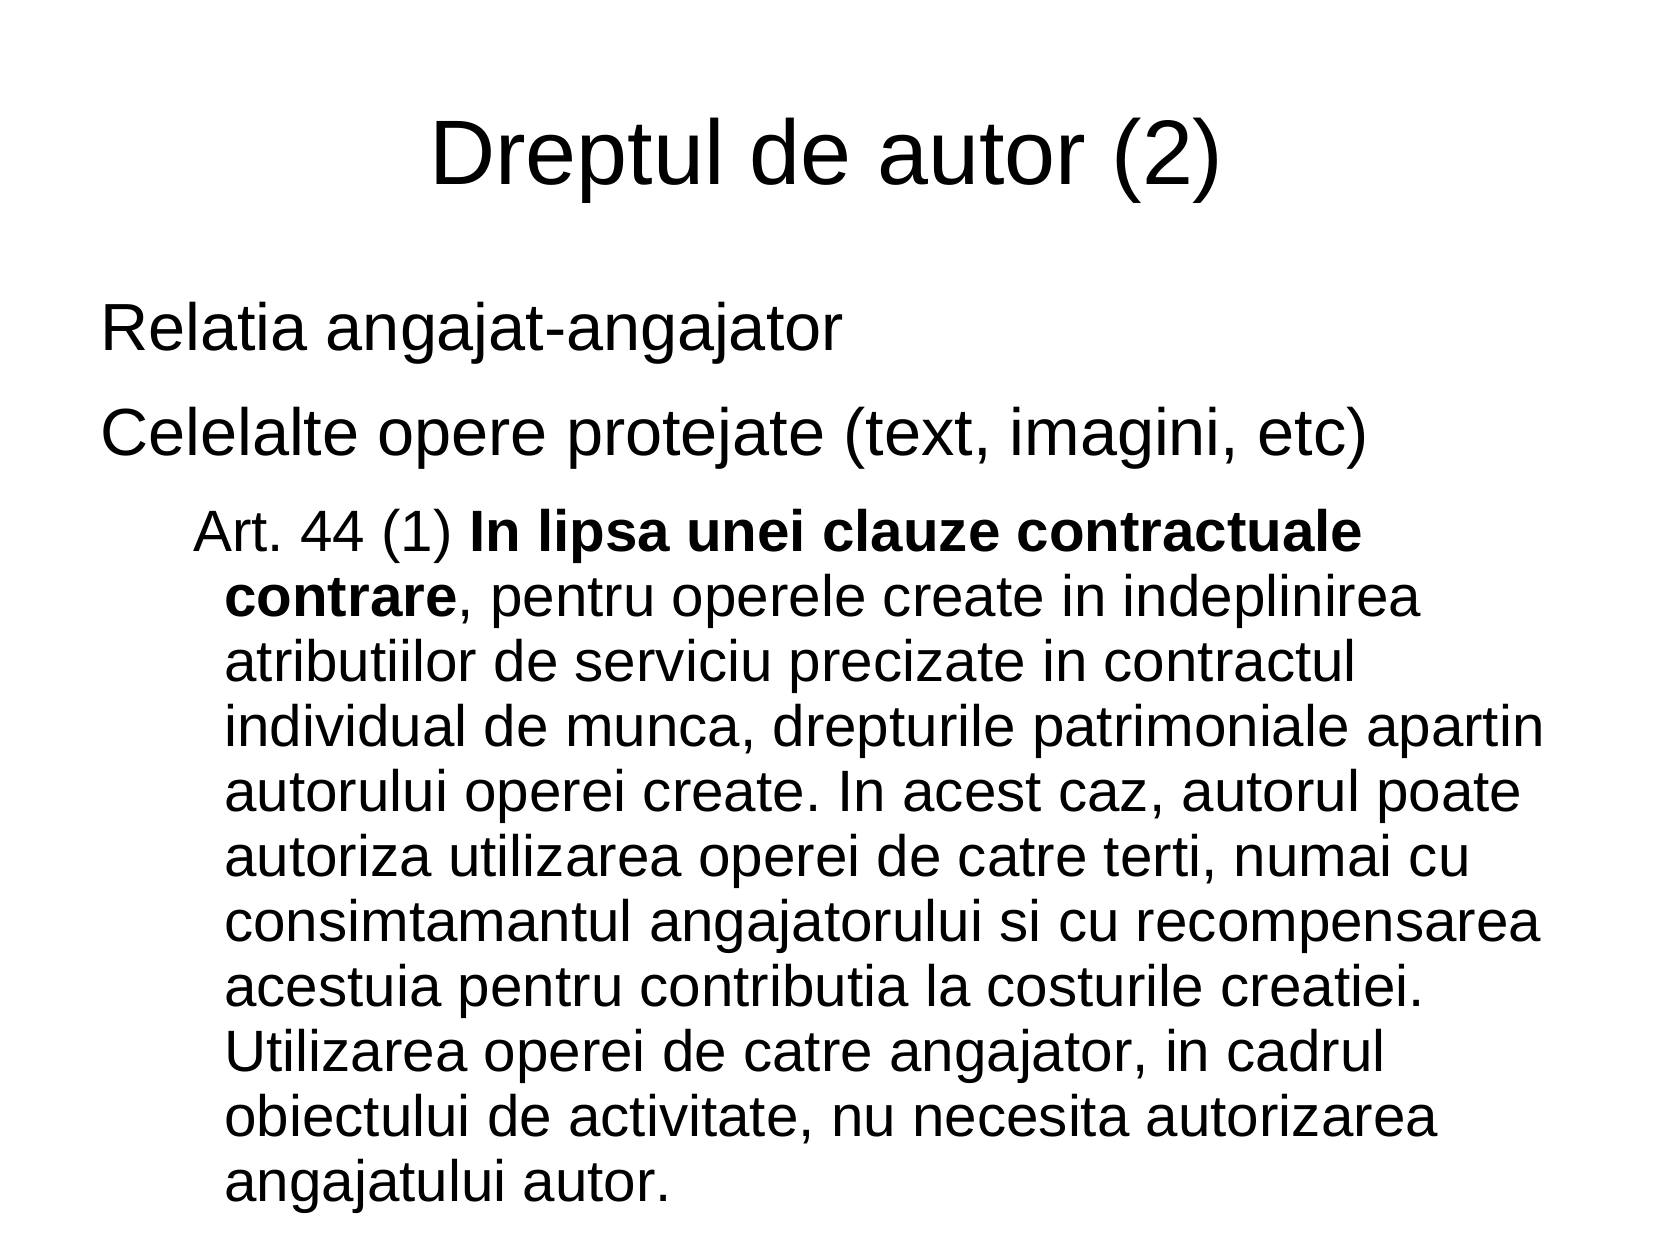

# Dreptul de autor (2)
Relatia angajat-angajator
Celelalte opere protejate (text, imagini, etc)
 Art. 44 (1) In lipsa unei clauze contractuale contrare, pentru operele create in indeplinirea atributiilor de serviciu precizate in contractul individual de munca, drepturile patrimoniale apartin autorului operei create. In acest caz, autorul poate autoriza utilizarea operei de catre terti, numai cu consimtamantul angajatorului si cu recompensarea acestuia pentru contributia la costurile creatiei. Utilizarea operei de catre angajator, in cadrul obiectului de activitate, nu necesita autorizarea angajatului autor.